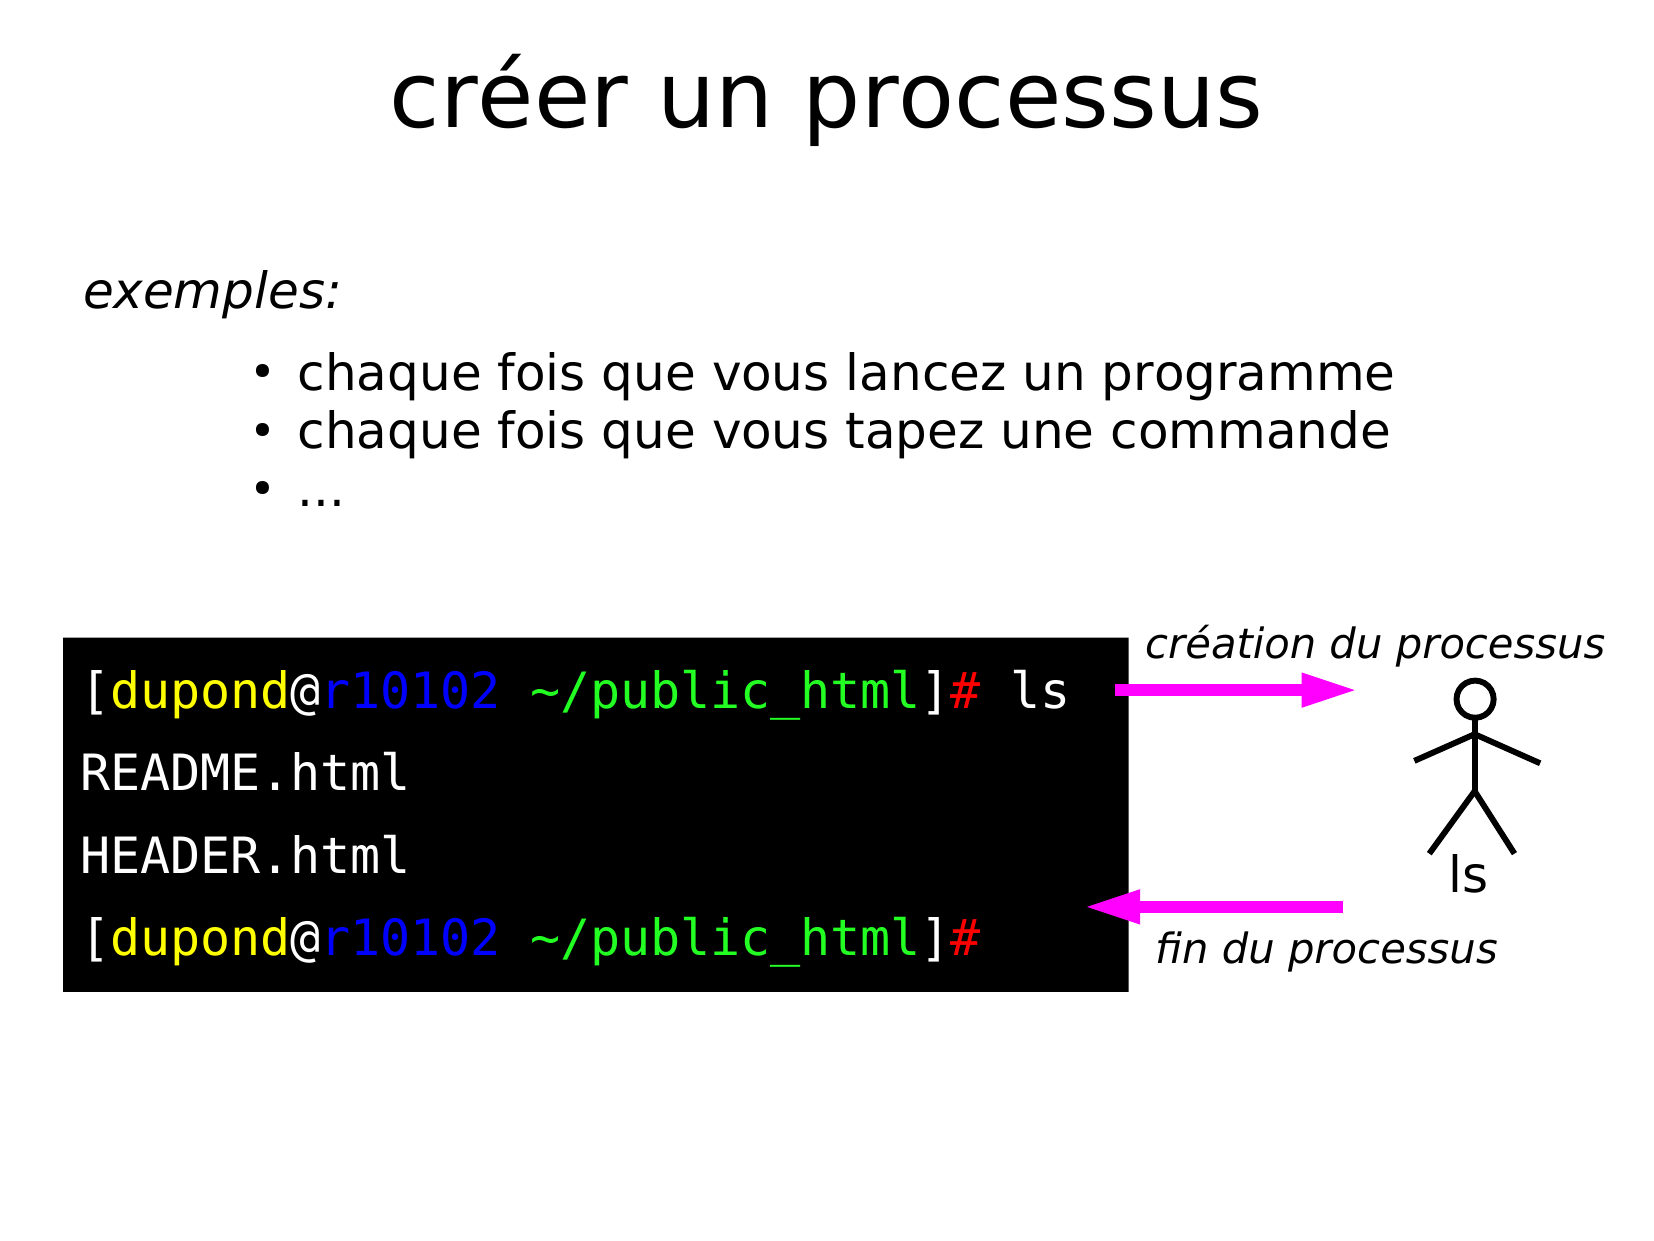

# créer un processus
exemples:
chaque fois que vous lancez un programme
chaque fois que vous tapez une commande
...
création du processus
[dupond@r10102 ~/public_html]# ls
README.html
HEADER.html
[dupond@r10102 ~/public_html]#
ls
fin du processus